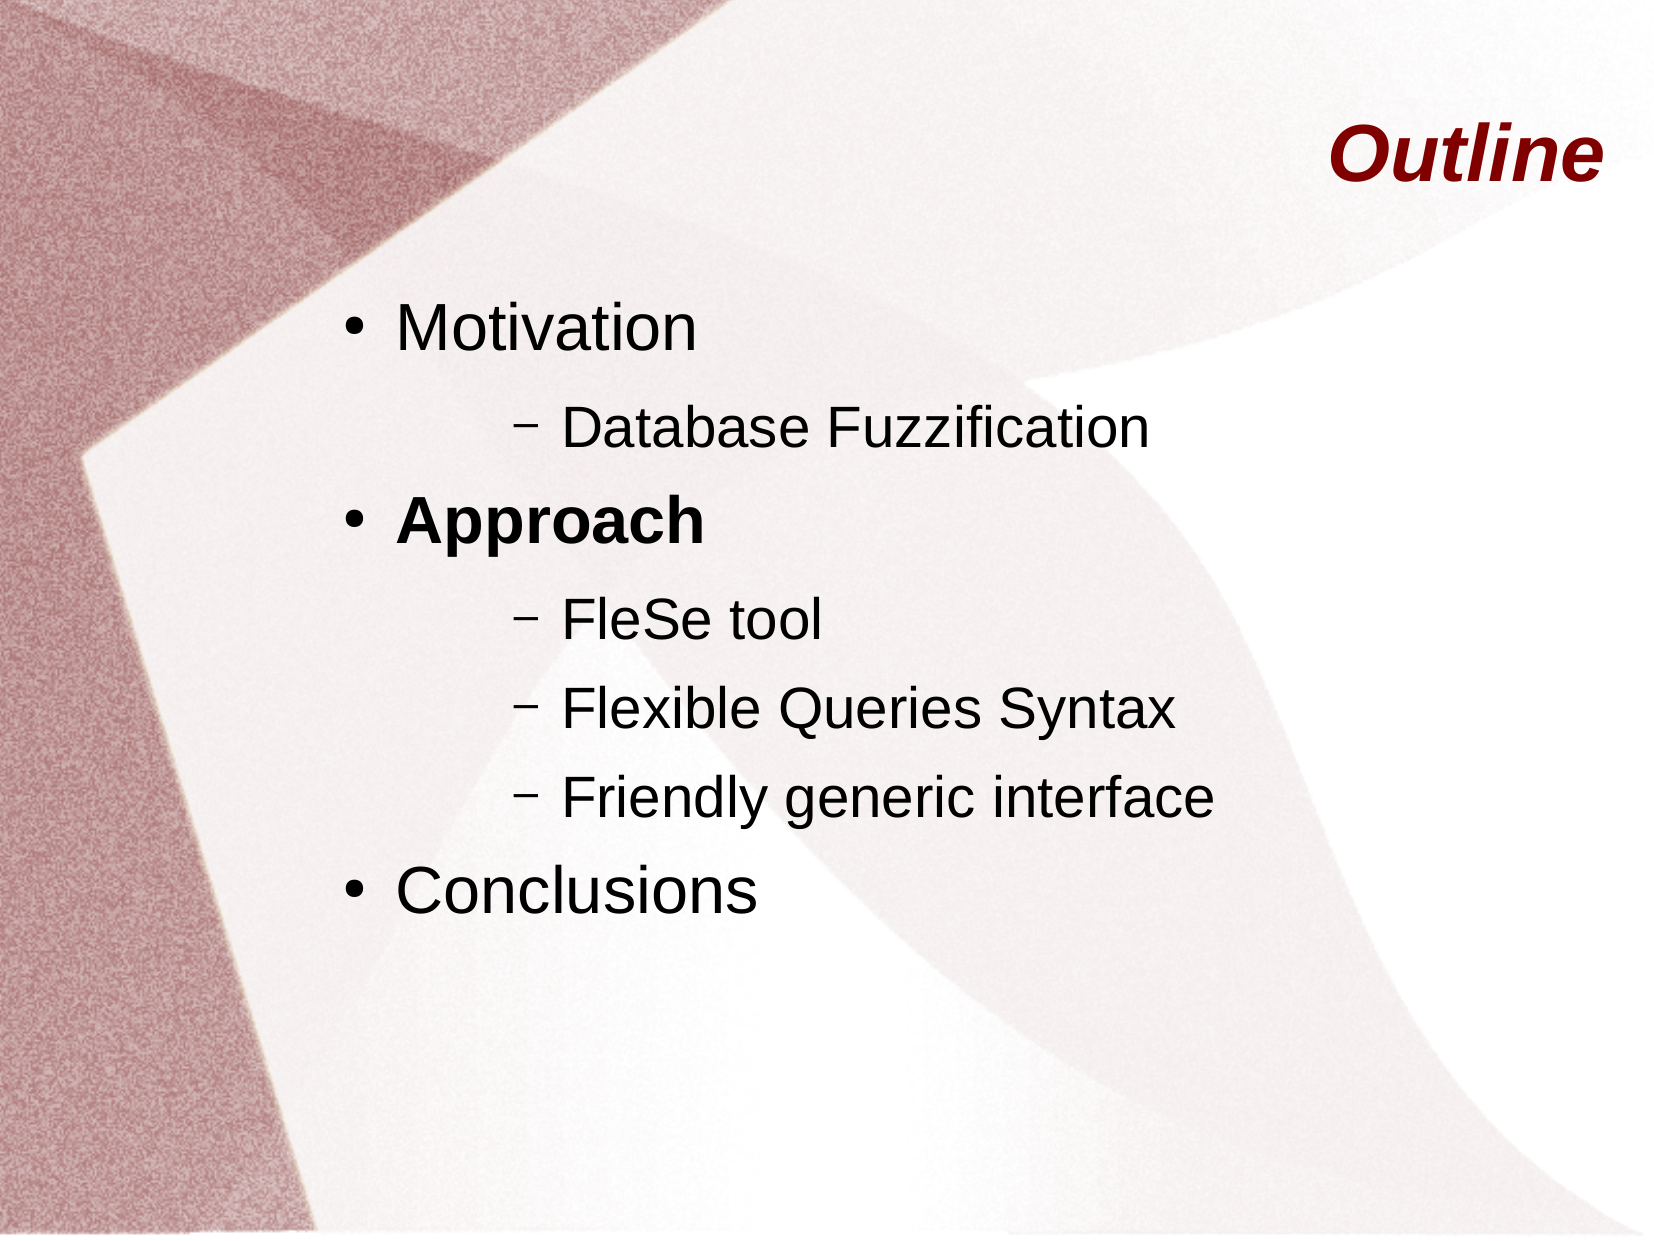

# Outline
Motivation
Database Fuzzification
Approach
FleSe tool
Flexible Queries Syntax
Friendly generic interface
Conclusions